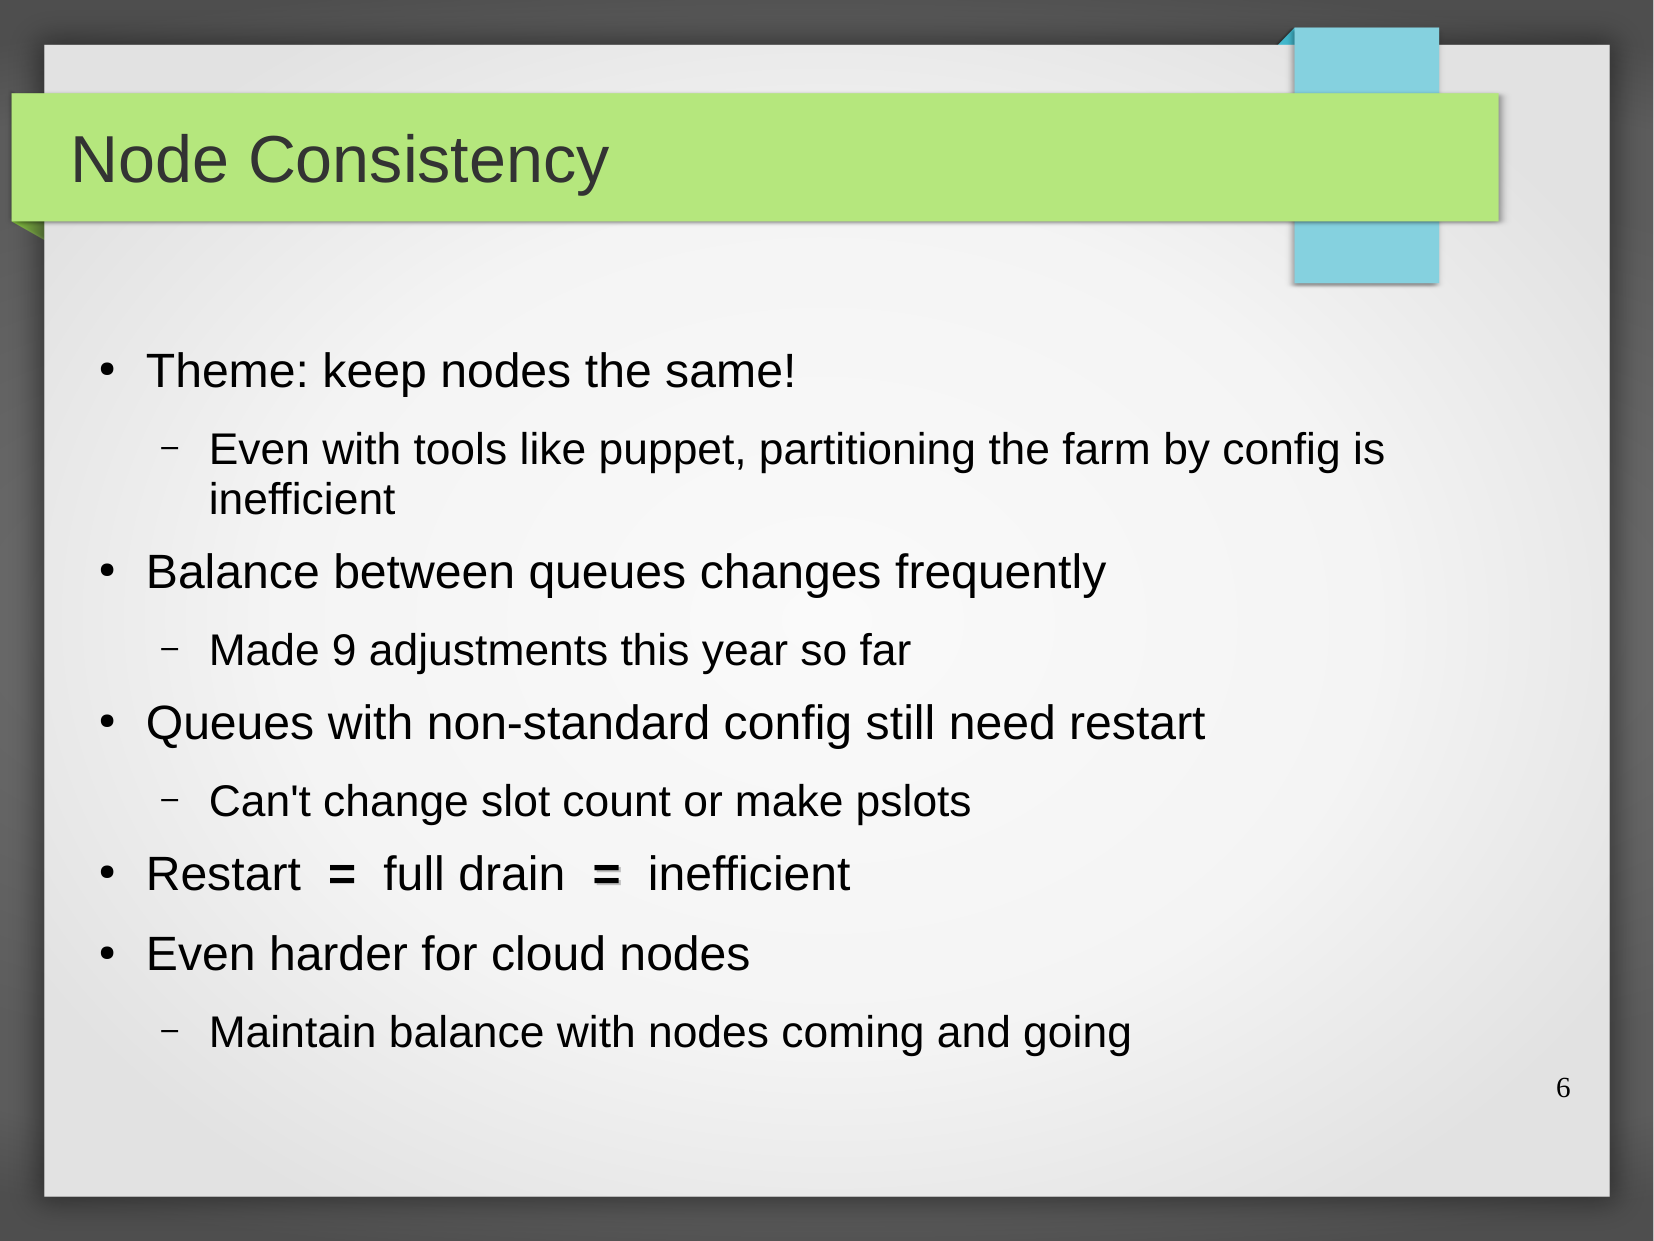

# Node Consistency
Theme: keep nodes the same!
Even with tools like puppet, partitioning the farm by config is inefficient
Balance between queues changes frequently
Made 9 adjustments this year so far
Queues with non-standard config still need restart
Can't change slot count or make pslots
Restart = full drain = inefficient
Even harder for cloud nodes
Maintain balance with nodes coming and going
6